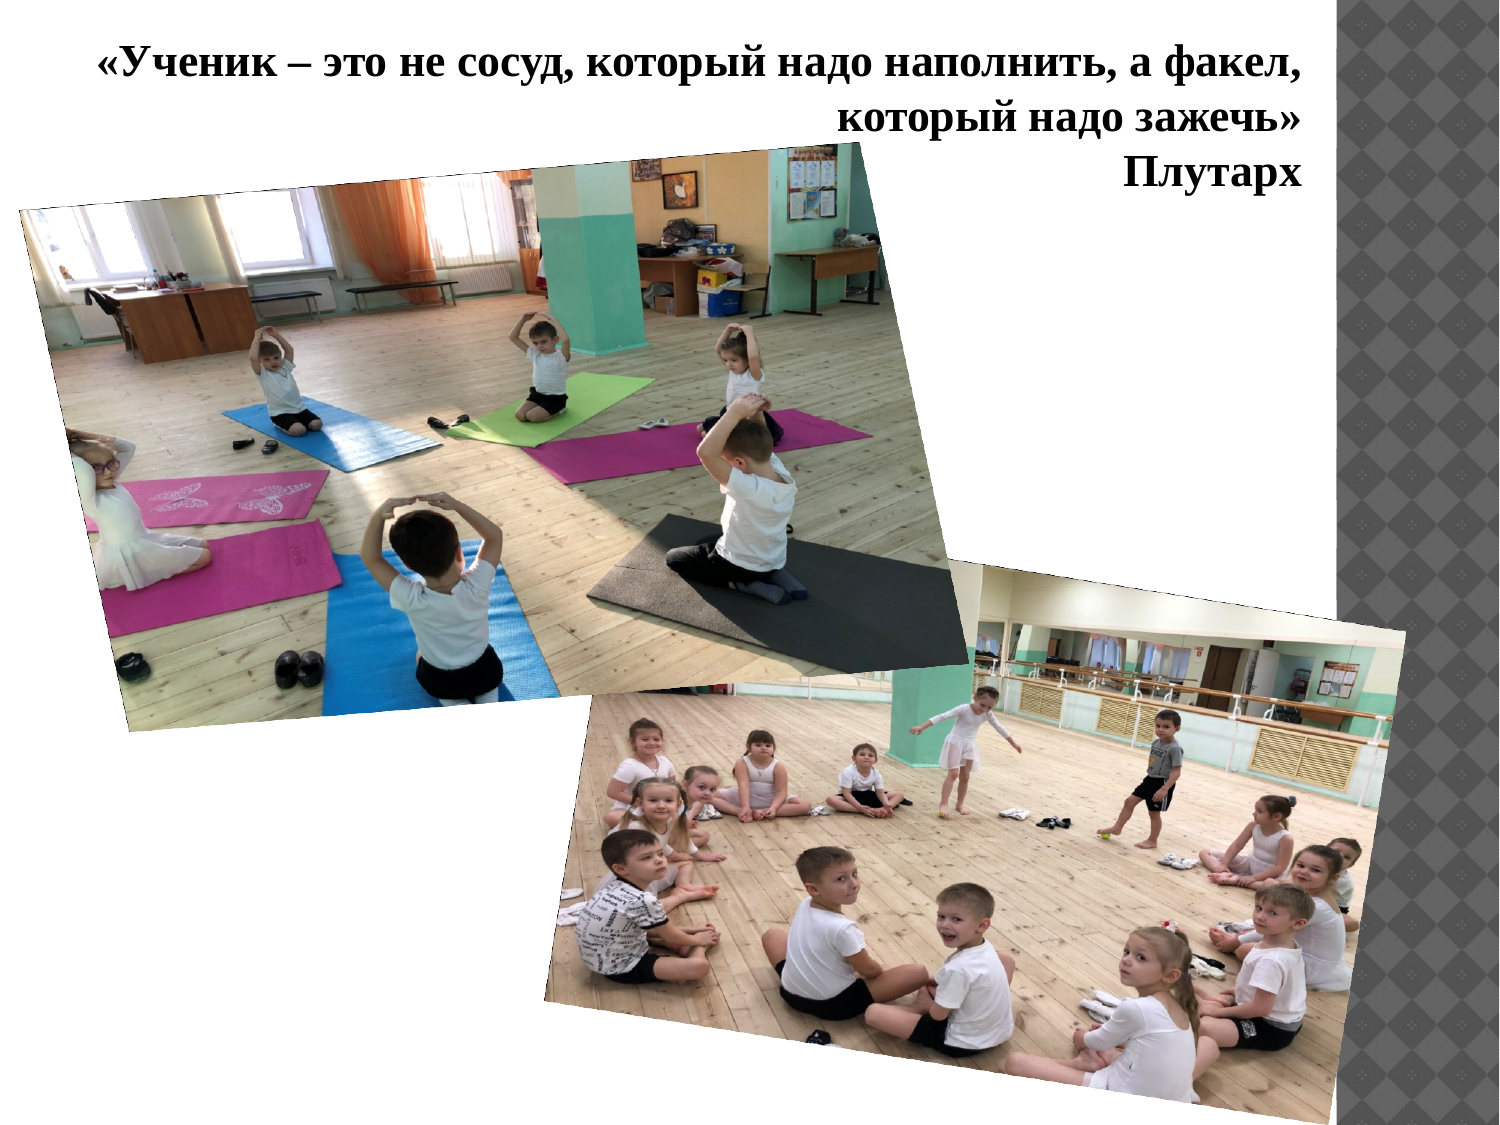

# «Ученик – это не сосуд, который надо наполнить, а факел, который надо зажечь» Плутарх
ПРЕДМЕТ «РИТМИКА И ТАНЕЦ»
Гармоничное разностороннее развитие личности ребенка является ведущей целью в образовательном процессе. Универсальным средством воспитания является хореографическое искусство.
Социально-экономические изменения во всех сферах жизни общества привели к смене ценностных ориентаций в образовании. Ведущей целью образования становится не объём усвоенных знаний и умений, а гармоничное разностороннее развитие личности, дающее возможность реализации уникальных возможностей человека, подготовка ребёнка к жизни, его психологическая и социальная адаптация. Только умственное развитие детей, их интеллектуальное обогащение не обеспечивает всестороннего развития личности. Для достижения гармонии в развитии ребёнка не меньше внимания необходимо уделять его нравственному и физическому совершенствованию. Именно хореография, обладает огромными возможностями для полноценного эстетического совершенствования ребенка, для его гармоничного духовного и физического развития.
Большое место в умственном воспитании и развитии детей принадлежит музыкально-ритмической деятельности. Подбирая игры, пляски, хороводы, упражнения и творческие задания, учитывается, прежде всего, методы и приемы работы над конкретным материалом. Работа над всеми видами музыкально-ритмических движений начинается с восприятия музыки, с ее анализа детьми. Осознанное движение позволит глубже воспринять музыку и более выразительно передать то эмоциональное состояние, которое вызывает музыкальное произведение. Выразительная разговорная речь, тесно связана с движениями (жестами), музыкальной интонацией, становится тем самым «мостиком», который связывает движение и музыку.